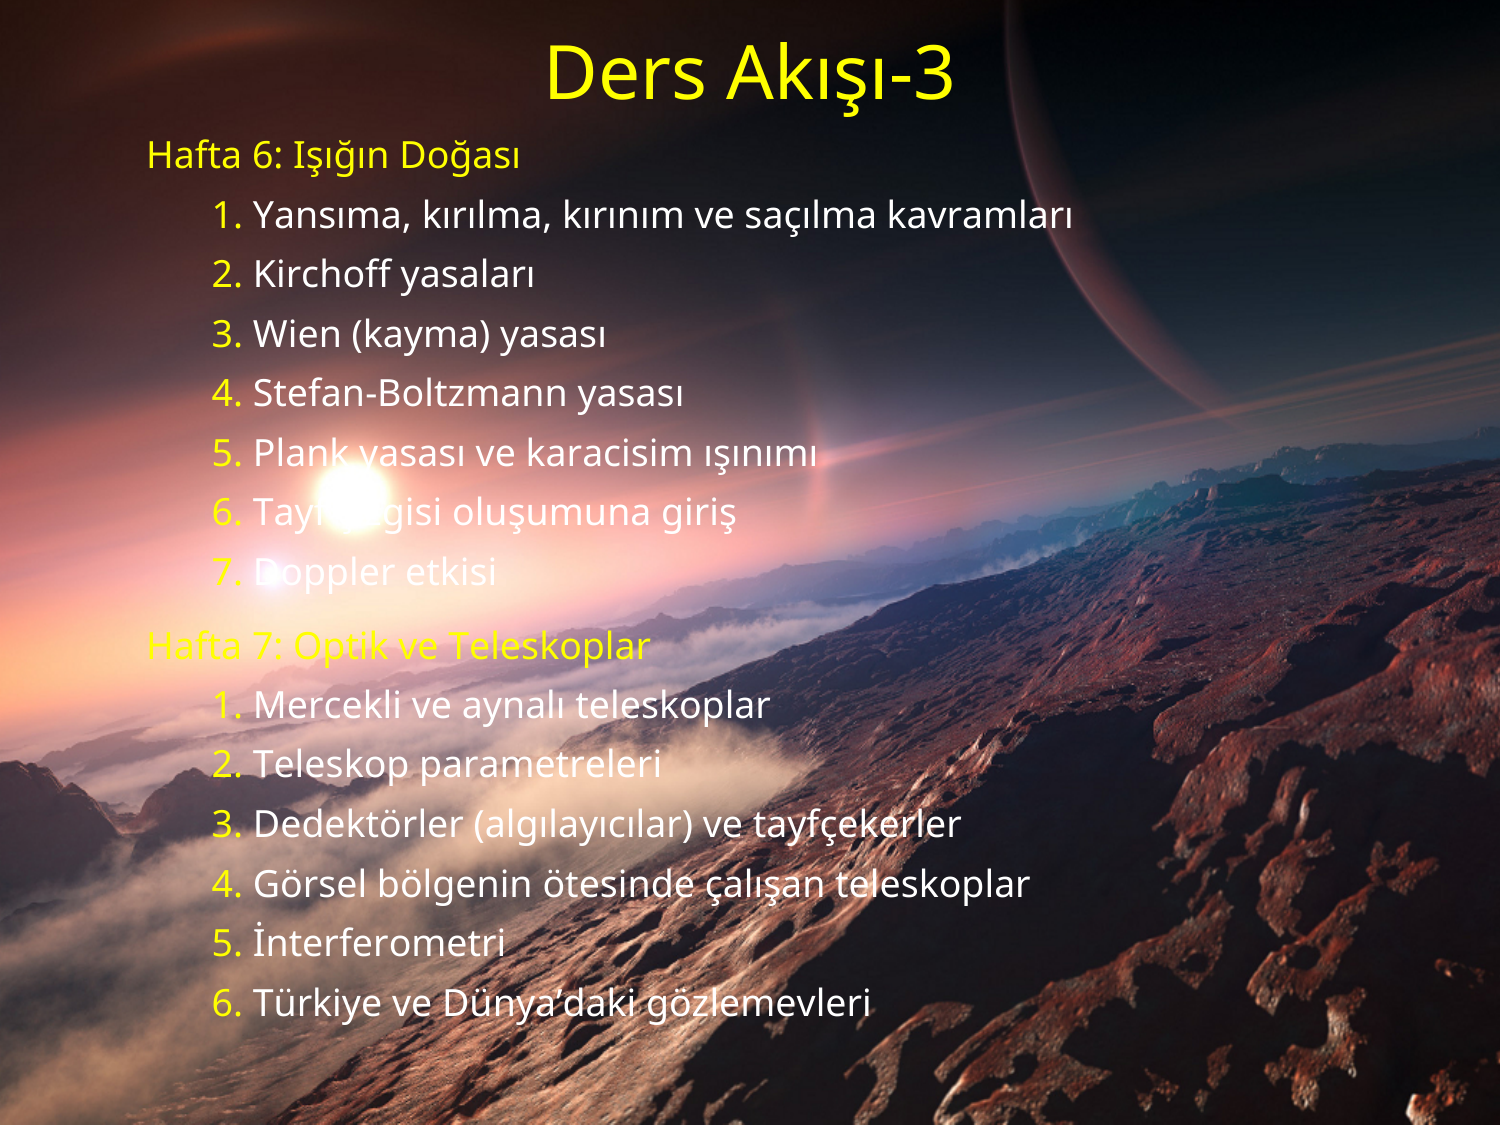

# Ders Akışı-3
Hafta 6: Işığın Doğası
1. Yansıma, kırılma, kırınım ve saçılma kavramları
2. Kirchoff yasaları
3. Wien (kayma) yasası
4. Stefan-Boltzmann yasası
5. Plank yasası ve karacisim ışınımı
6. Tayf çizgisi oluşumuna giriş
7. Doppler etkisi
Hafta 7: Optik ve Teleskoplar
1. Mercekli ve aynalı teleskoplar
2. Teleskop parametreleri
3. Dedektörler (algılayıcılar) ve tayfçekerler
4. Görsel bölgenin ötesinde çalışan teleskoplar
5. İnterferometri
6. Türkiye ve Dünya’daki gözlemevleri